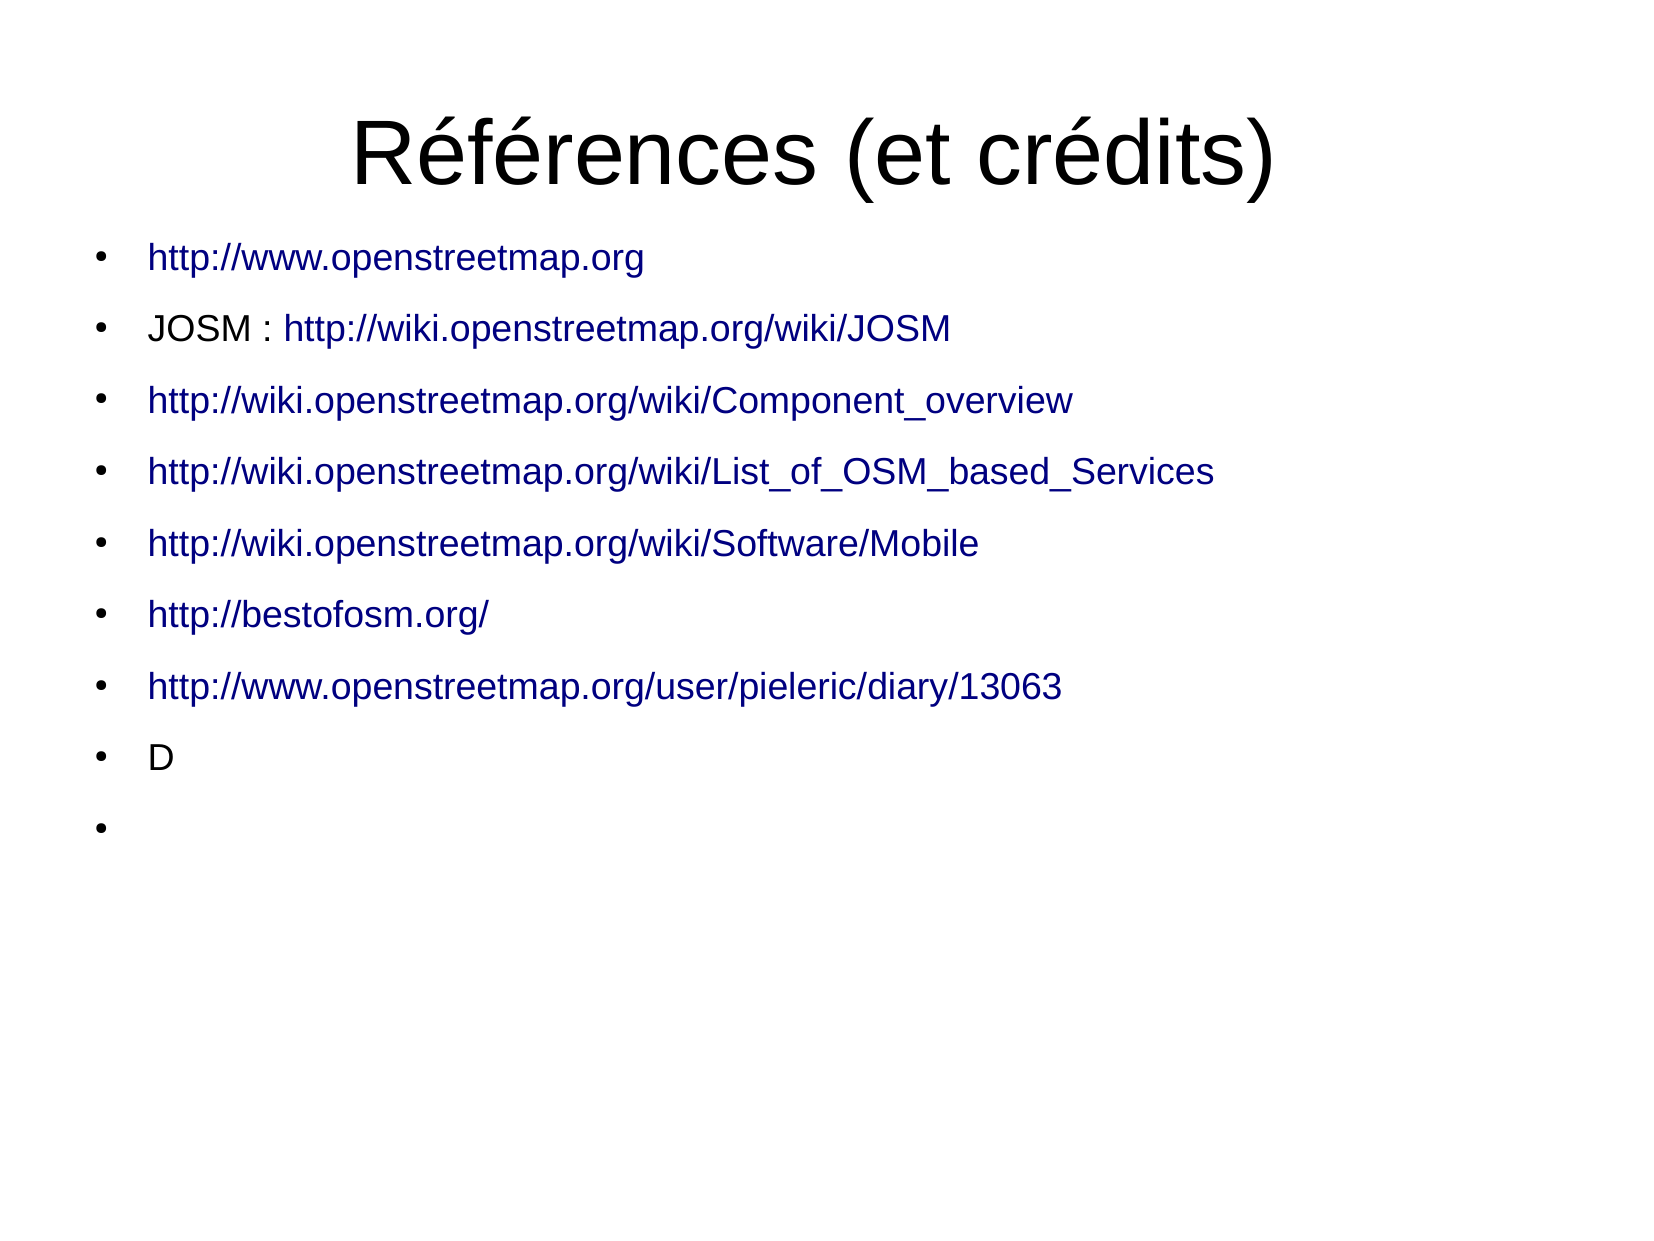

# Références (et crédits)
http://www.openstreetmap.org
JOSM : http://wiki.openstreetmap.org/wiki/JOSM
http://wiki.openstreetmap.org/wiki/Component_overview
http://wiki.openstreetmap.org/wiki/List_of_OSM_based_Services
http://wiki.openstreetmap.org/wiki/Software/Mobile
http://bestofosm.org/
http://www.openstreetmap.org/user/pieleric/diary/13063
D